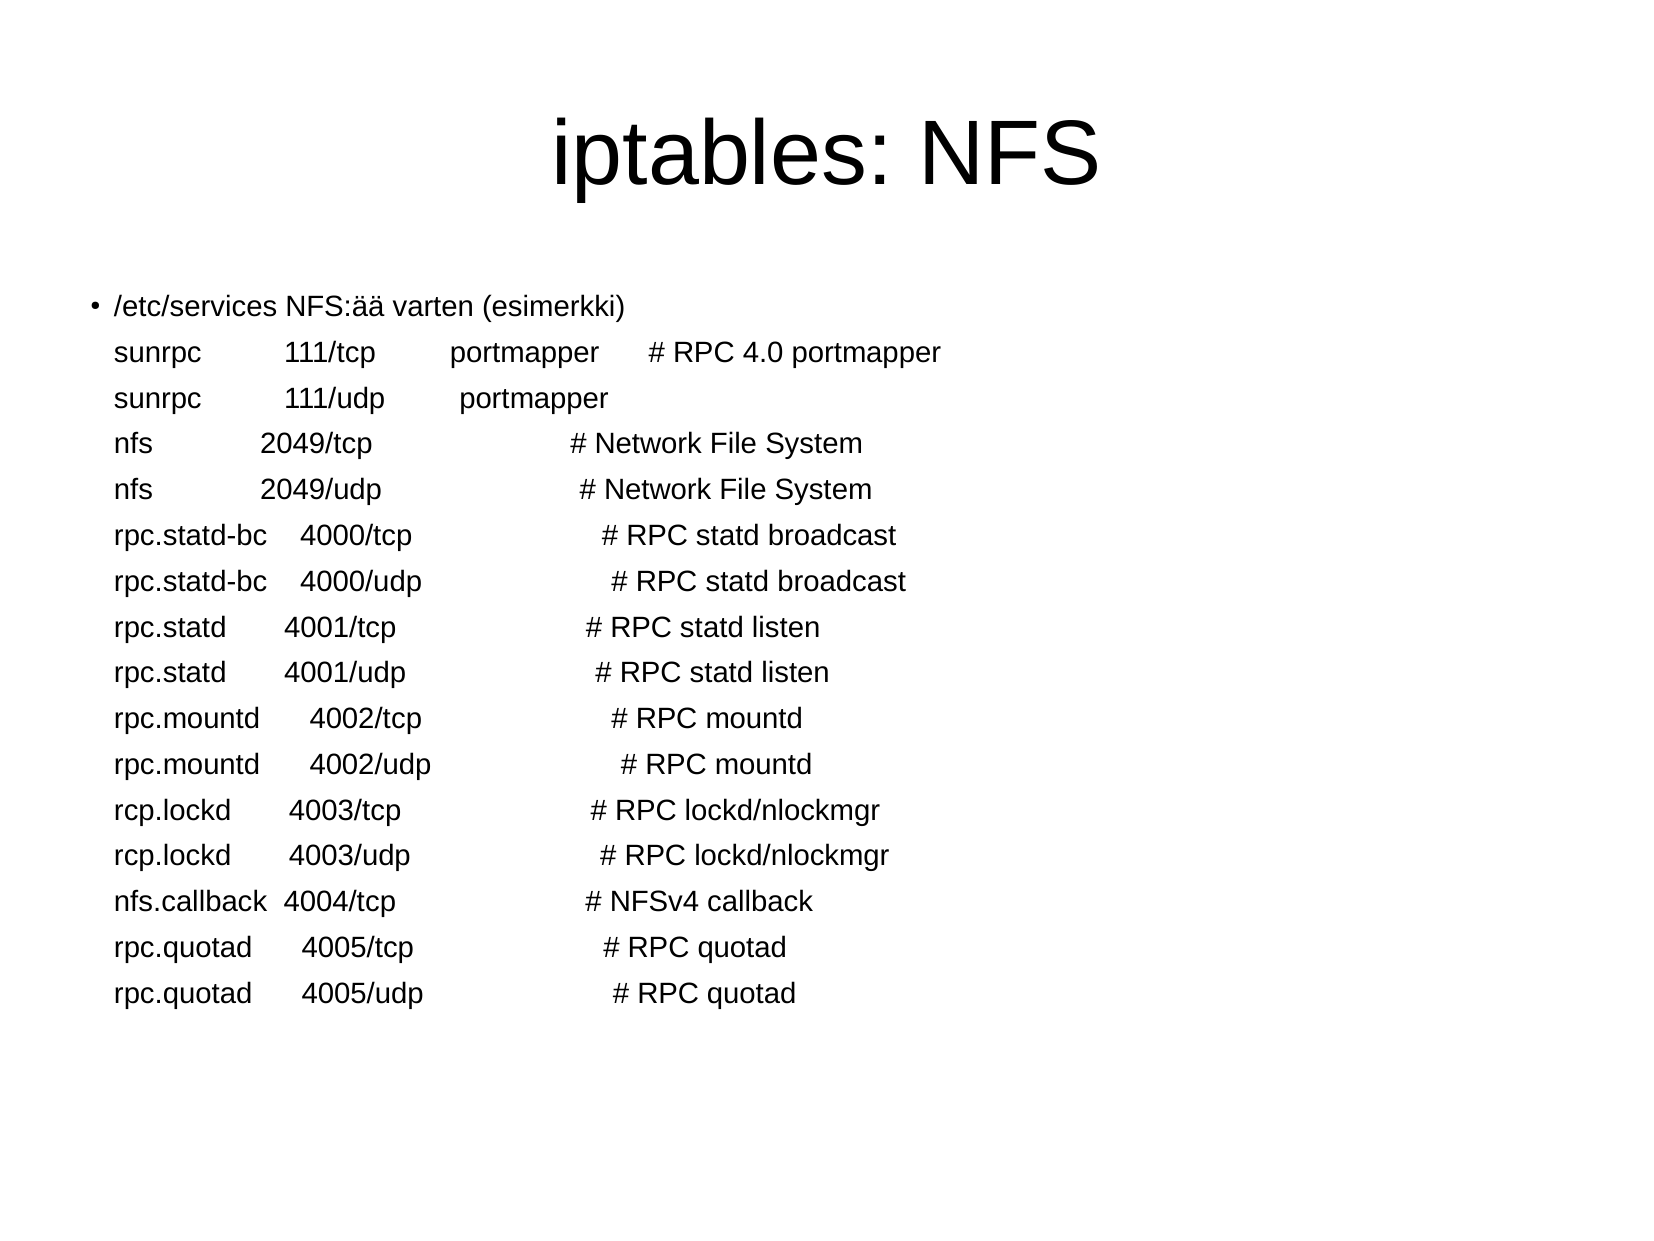

# iptables: NFS
/etc/services NFS:ää varten (esimerkki)
sunrpc 111/tcp portmapper # RPC 4.0 portmapper
sunrpc 111/udp portmapper
nfs 2049/tcp # Network File System
nfs 2049/udp # Network File System
rpc.statd-bc 4000/tcp # RPC statd broadcast
rpc.statd-bc 4000/udp # RPC statd broadcast
rpc.statd 4001/tcp # RPC statd listen
rpc.statd 4001/udp # RPC statd listen
rpc.mountd 4002/tcp # RPC mountd
rpc.mountd 4002/udp # RPC mountd
rcp.lockd 4003/tcp # RPC lockd/nlockmgr
rcp.lockd 4003/udp # RPC lockd/nlockmgr
nfs.callback 4004/tcp # NFSv4 callback
rpc.quotad 4005/tcp # RPC quotad
rpc.quotad 4005/udp # RPC quotad